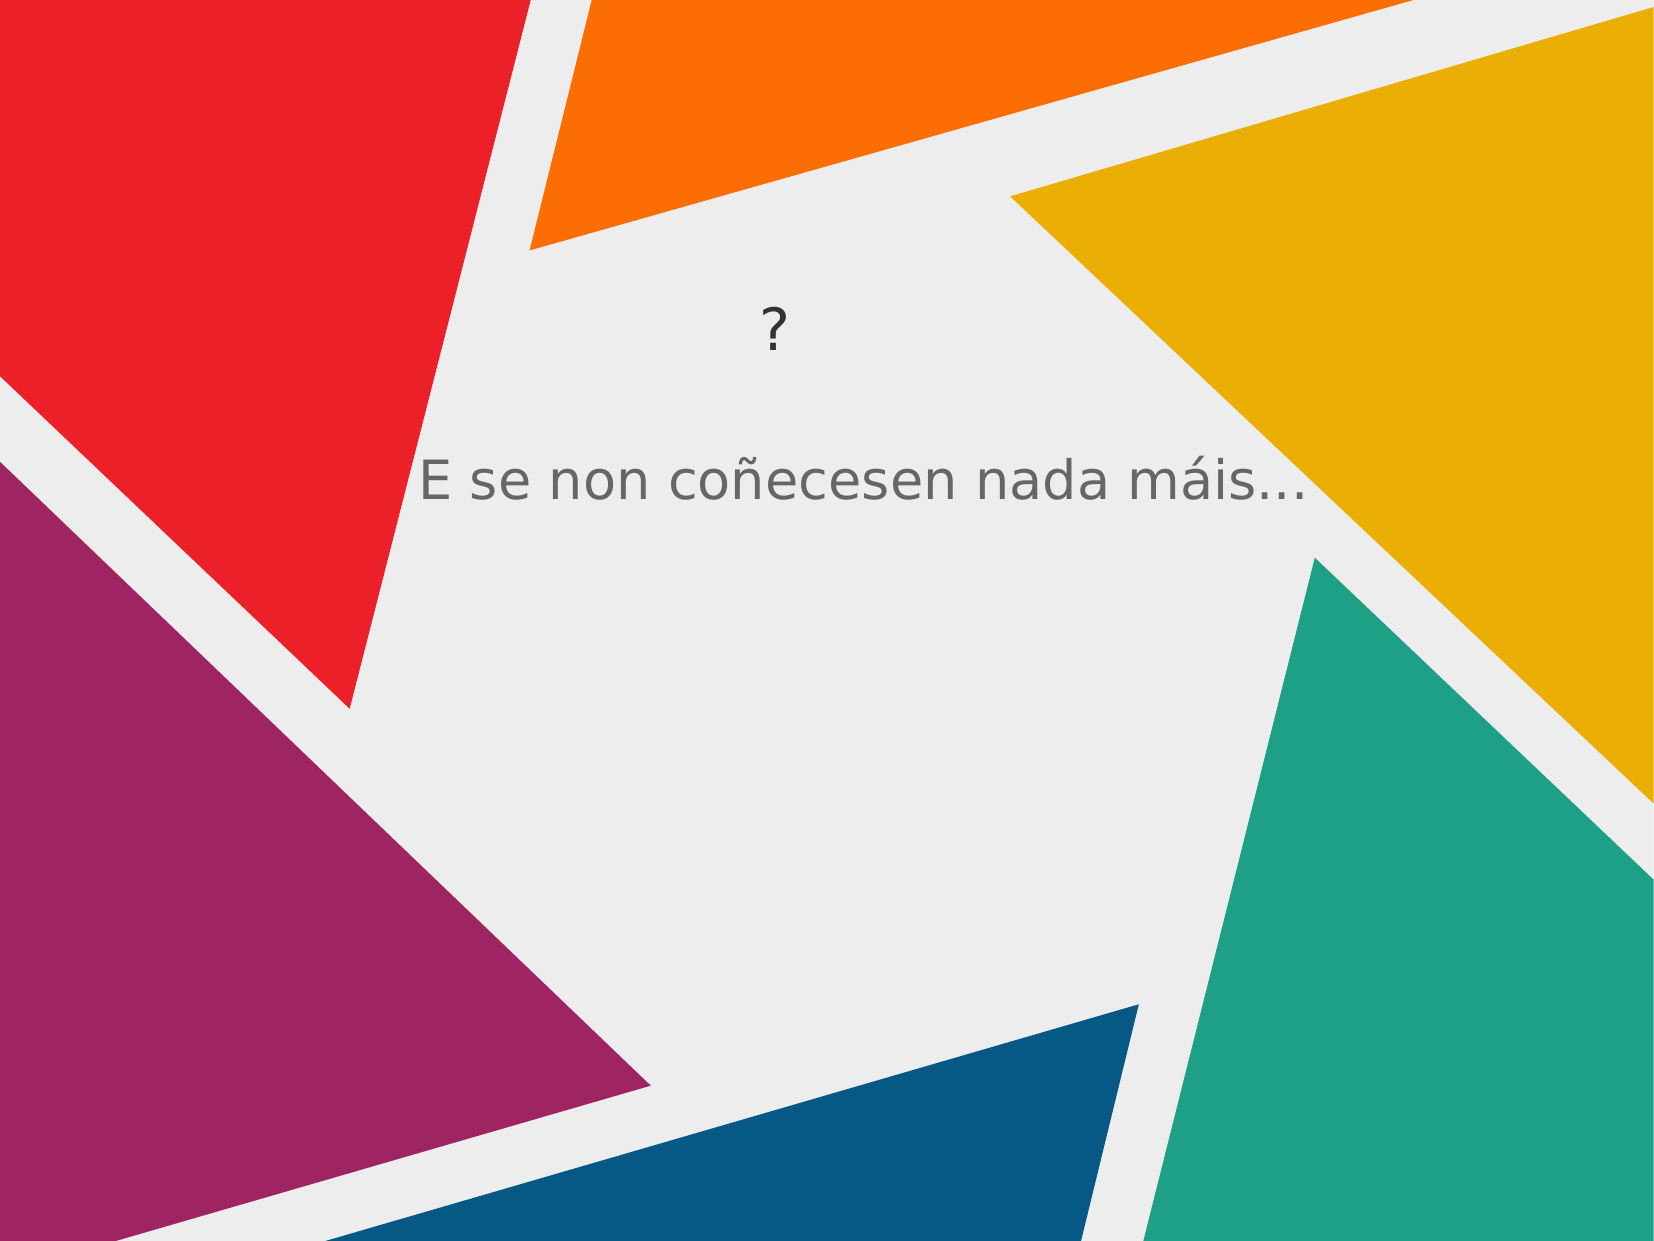

# ?
 E se non coñecesen nada máis...